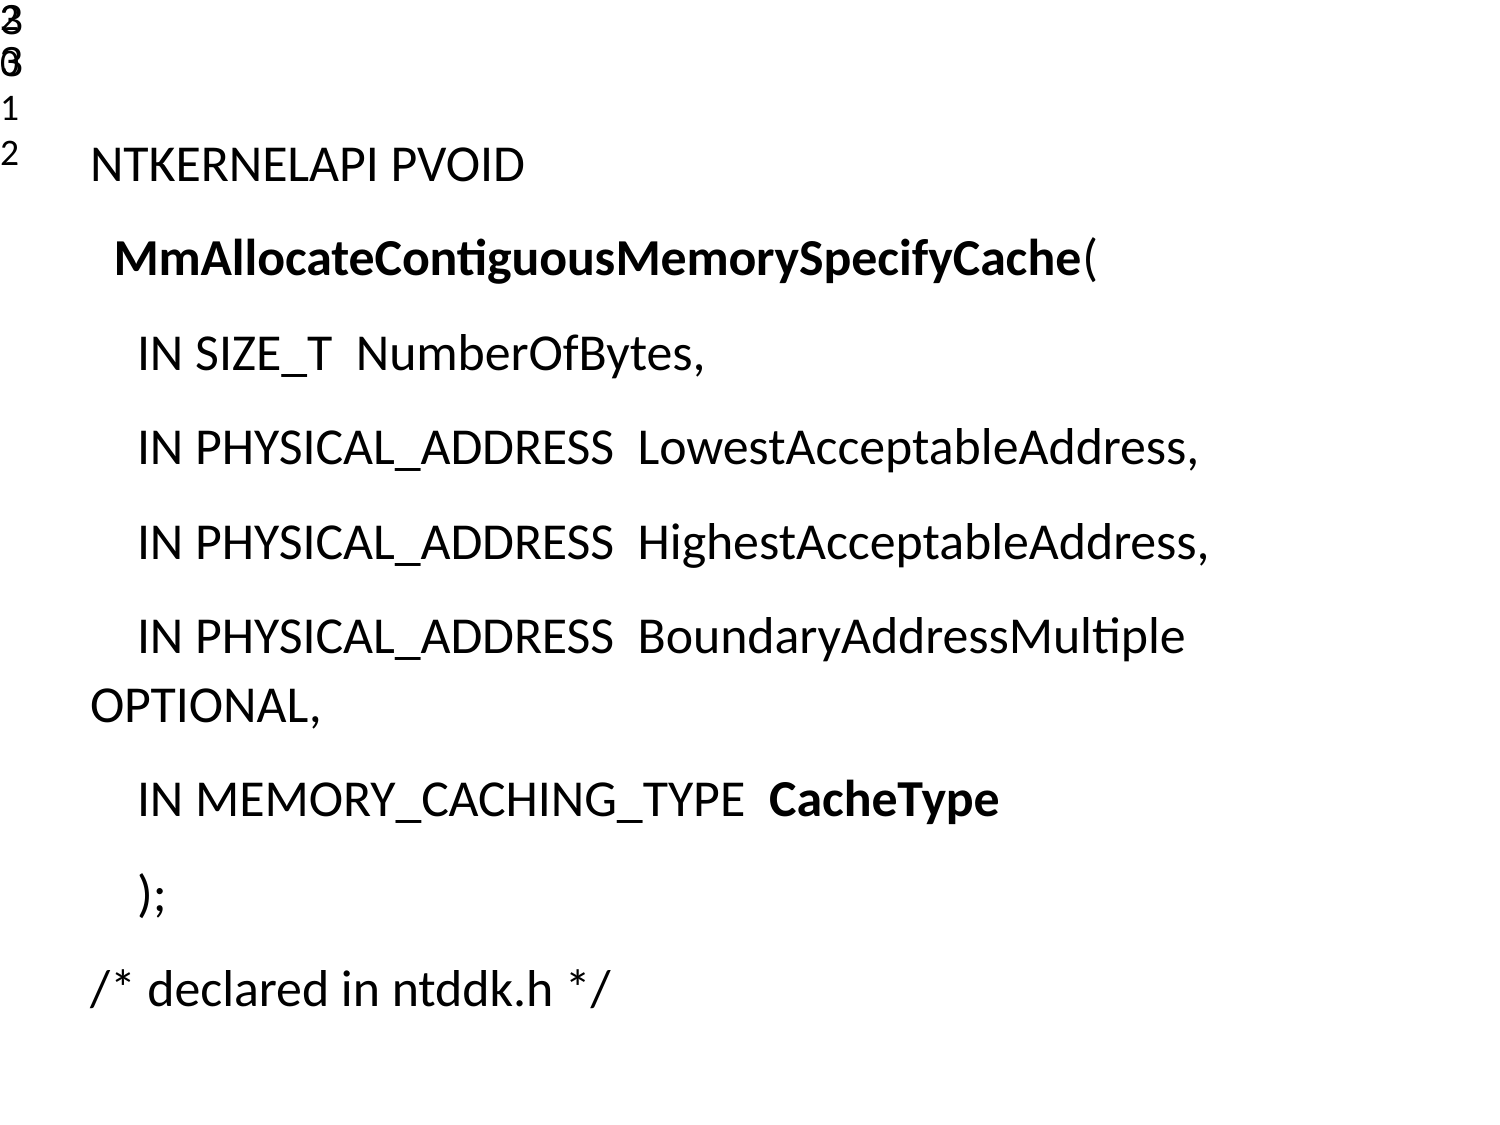

2012
# NTKERNELAPI PVOID
 MmAllocateContiguousMemorySpecifyCache(
 IN SIZE_T NumberOfBytes,
 IN PHYSICAL_ADDRESS LowestAcceptableAddress,
 IN PHYSICAL_ADDRESS HighestAcceptableAddress,
 IN PHYSICAL_ADDRESS BoundaryAddressMultiple OPTIONAL,
 IN MEMORY_CACHING_TYPE CacheType
 );
/* declared in ntddk.h */